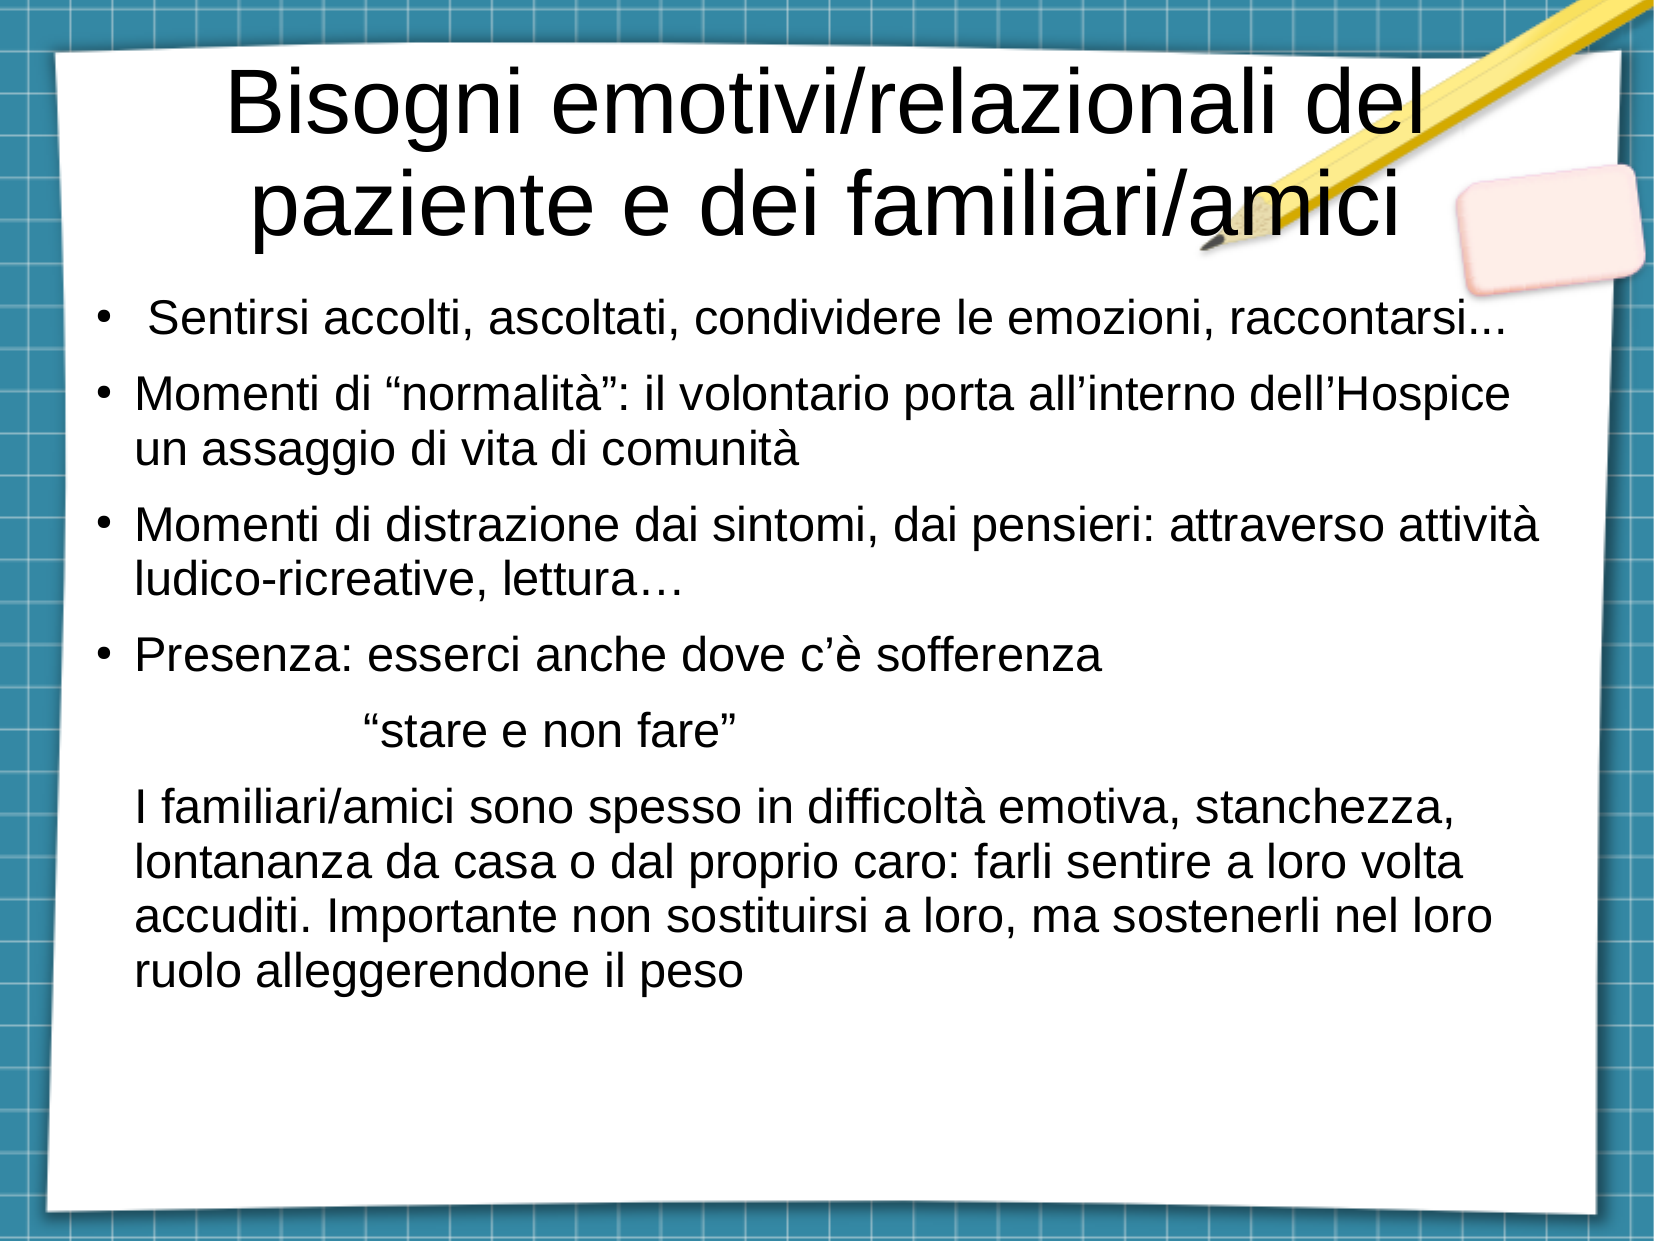

# Bisogni emotivi/relazionali del paziente e dei familiari/amici
 Sentirsi accolti, ascoltati, condividere le emozioni, raccontarsi...
Momenti di “normalità”: il volontario porta all’interno dell’Hospice un assaggio di vita di comunità
Momenti di distrazione dai sintomi, dai pensieri: attraverso attività ludico-ricreative, lettura…
Presenza: esserci anche dove c’è sofferenza
 “stare e non fare”
I familiari/amici sono spesso in difficoltà emotiva, stanchezza, lontananza da casa o dal proprio caro: farli sentire a loro volta accuditi. Importante non sostituirsi a loro, ma sostenerli nel loro ruolo alleggerendone il peso